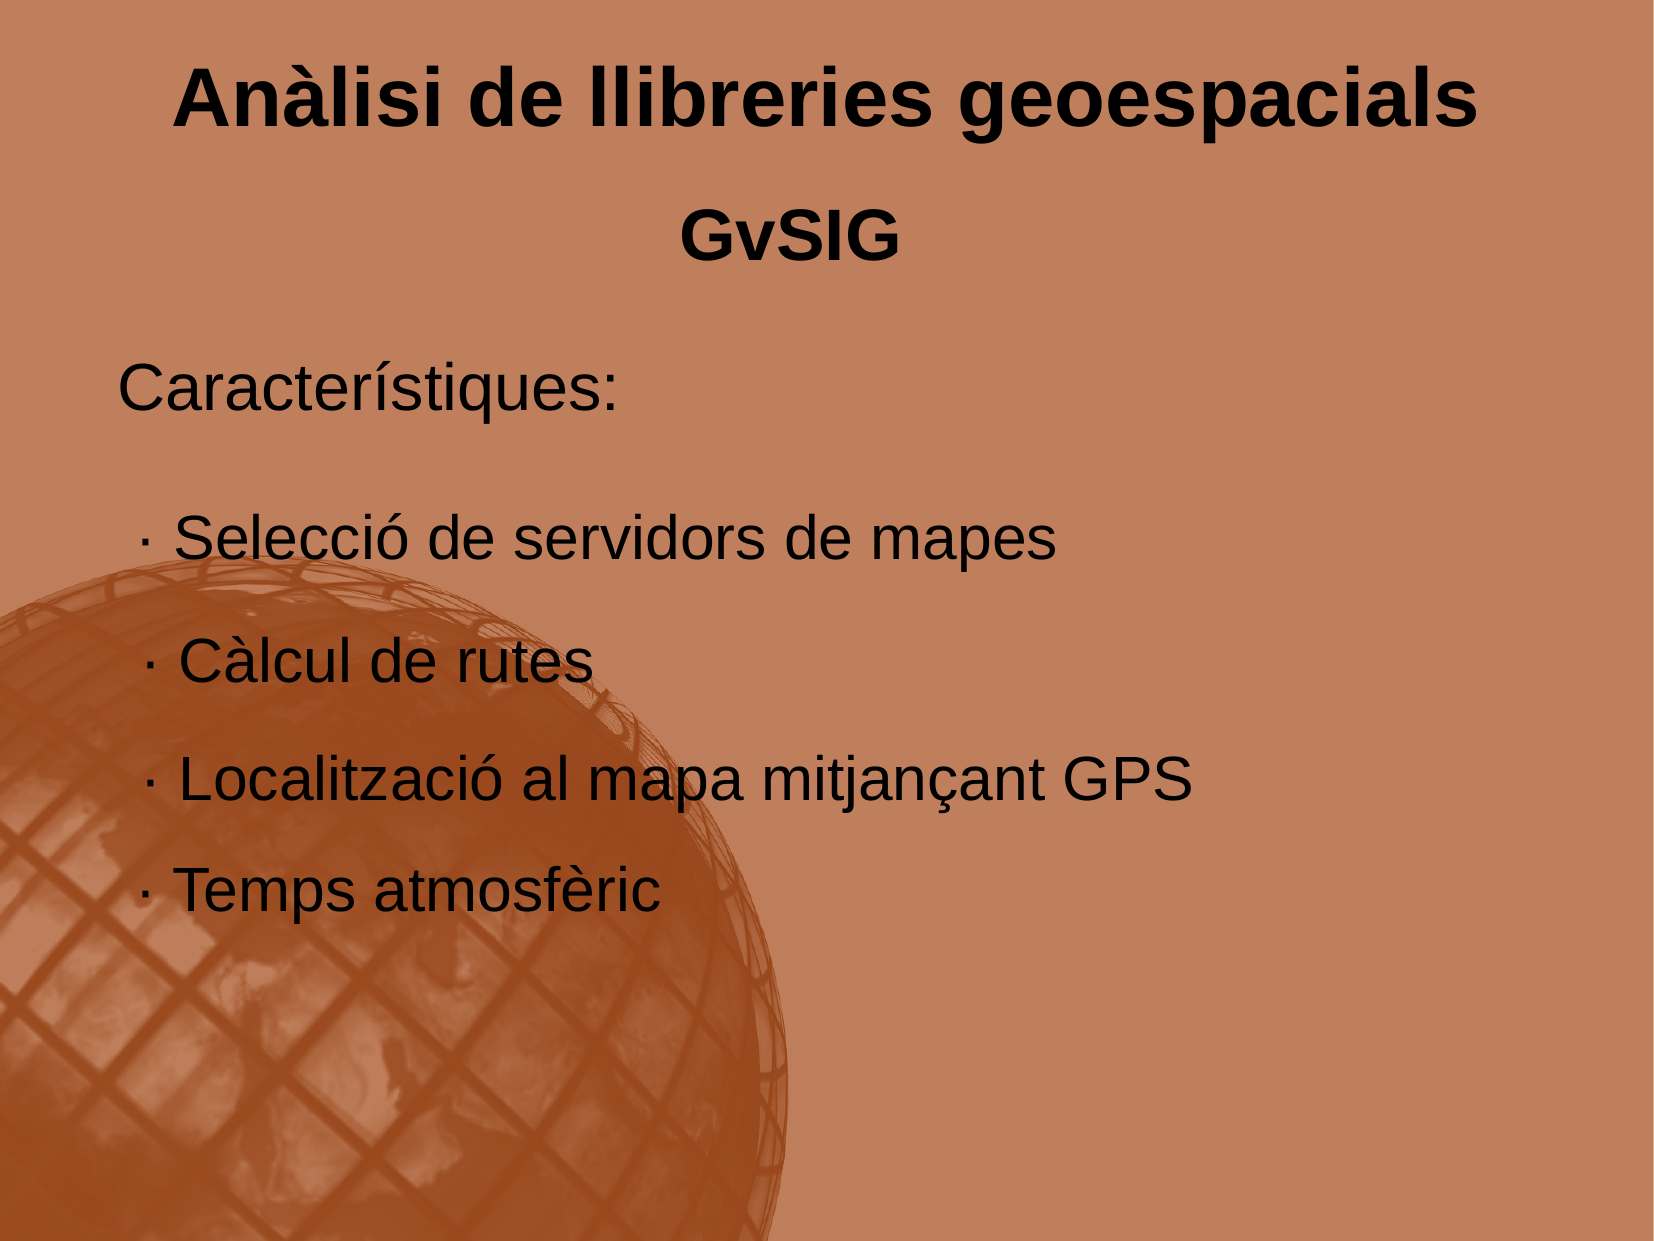

# Anàlisi de llibreries geoespacials
GvSIG
Característiques:
· Selecció de servidors de mapes
· Càlcul de rutes
· Localització al mapa mitjançant GPS
· Temps atmosfèric